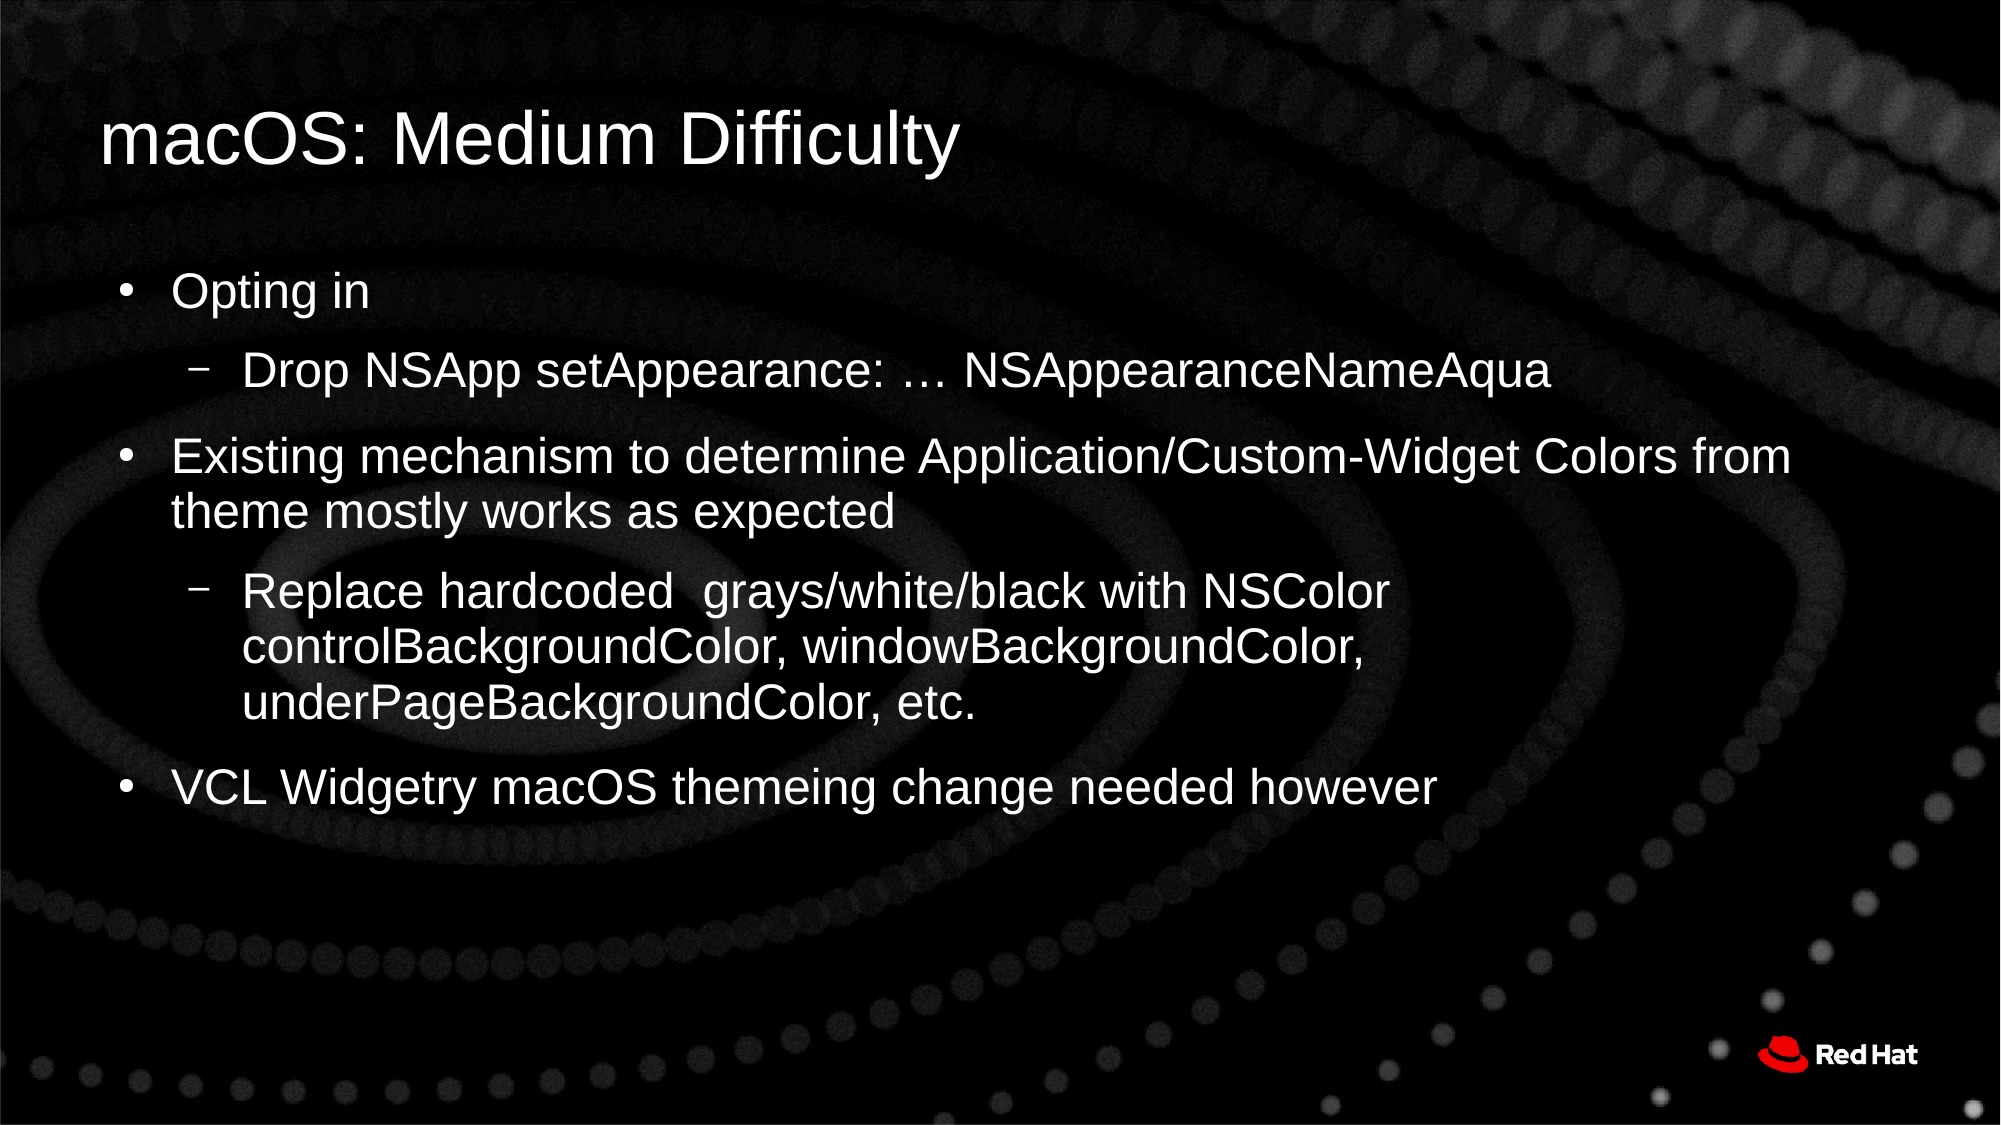

# macOS: Medium Difficulty
Opting in
Drop NSApp setAppearance: … NSAppearanceNameAqua
Existing mechanism to determine Application/Custom-Widget Colors from theme mostly works as expected
Replace hardcoded grays/white/black with NSColor controlBackgroundColor, windowBackgroundColor, underPageBackgroundColor, etc.
VCL Widgetry macOS themeing change needed however